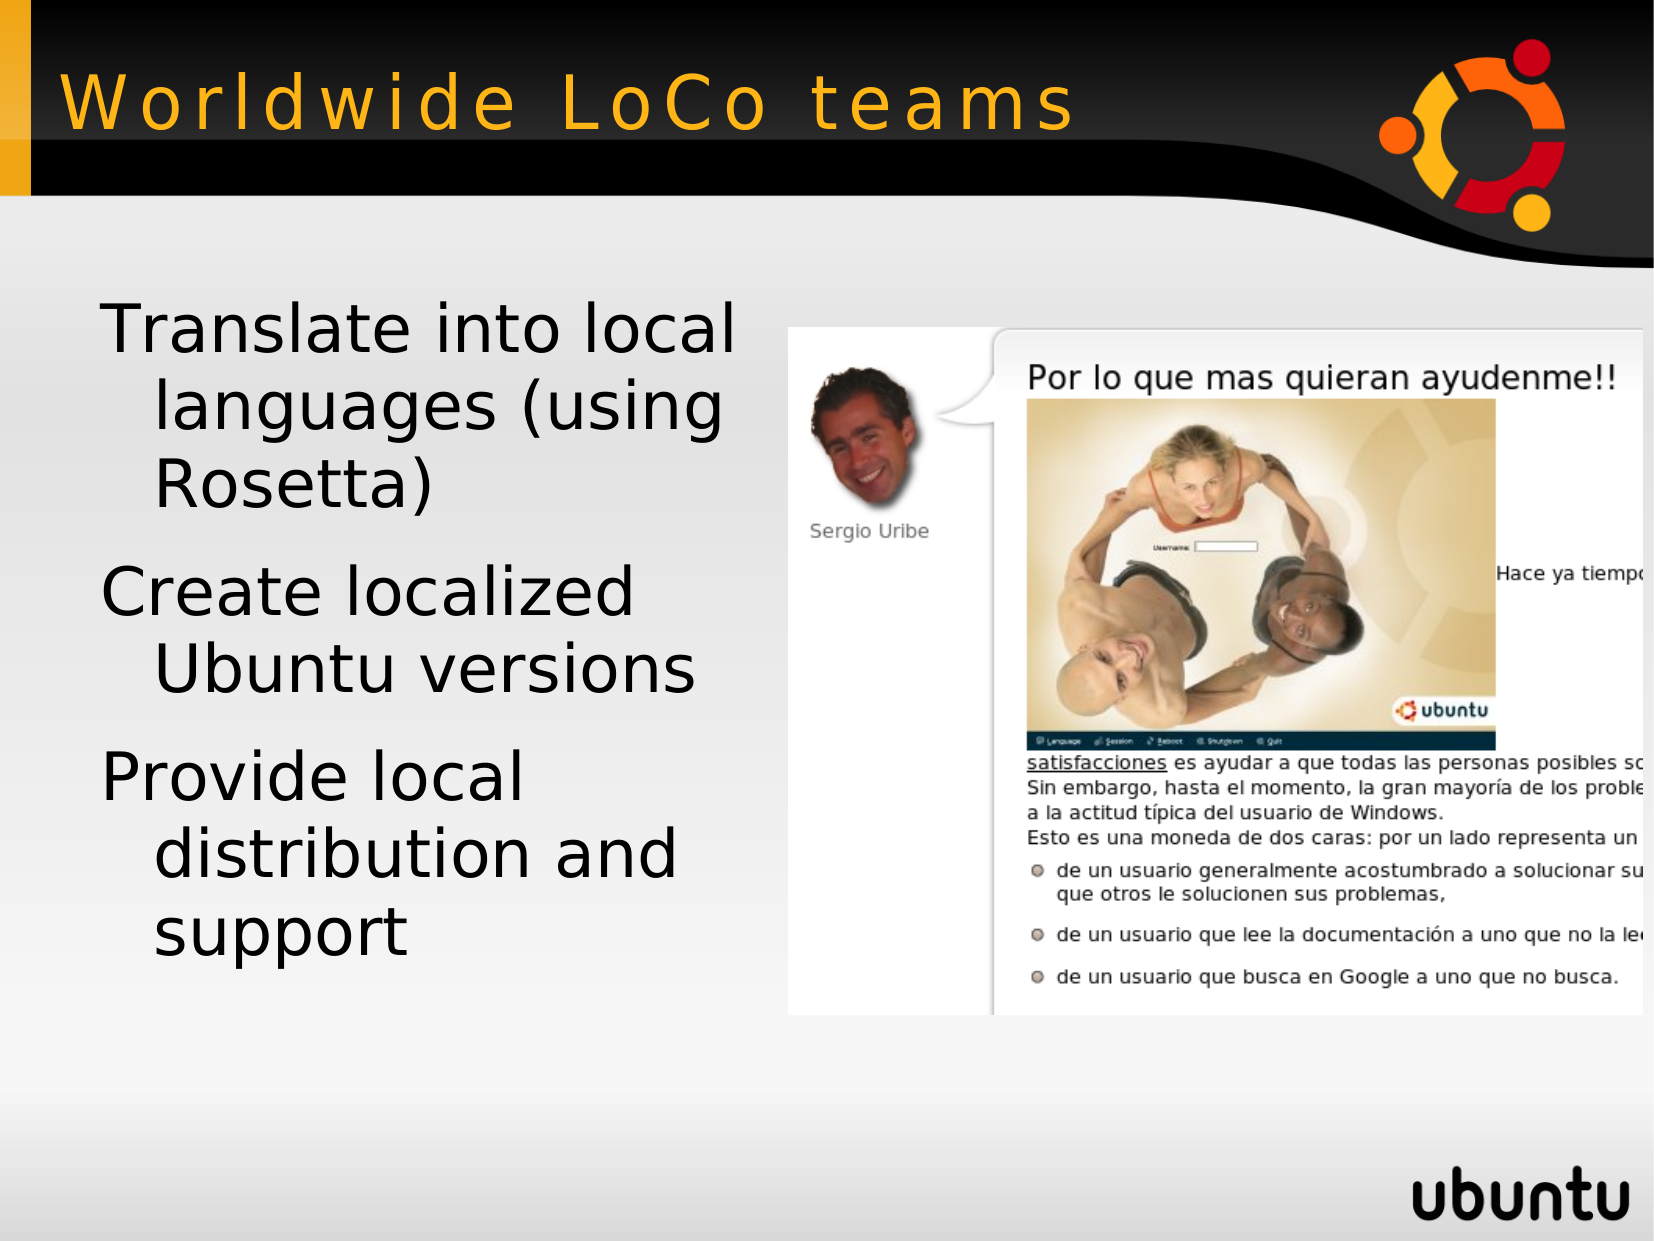

# Worldwide LoCo teams
Translate into local languages (using Rosetta)
Create localized Ubuntu versions
Provide local distribution and support